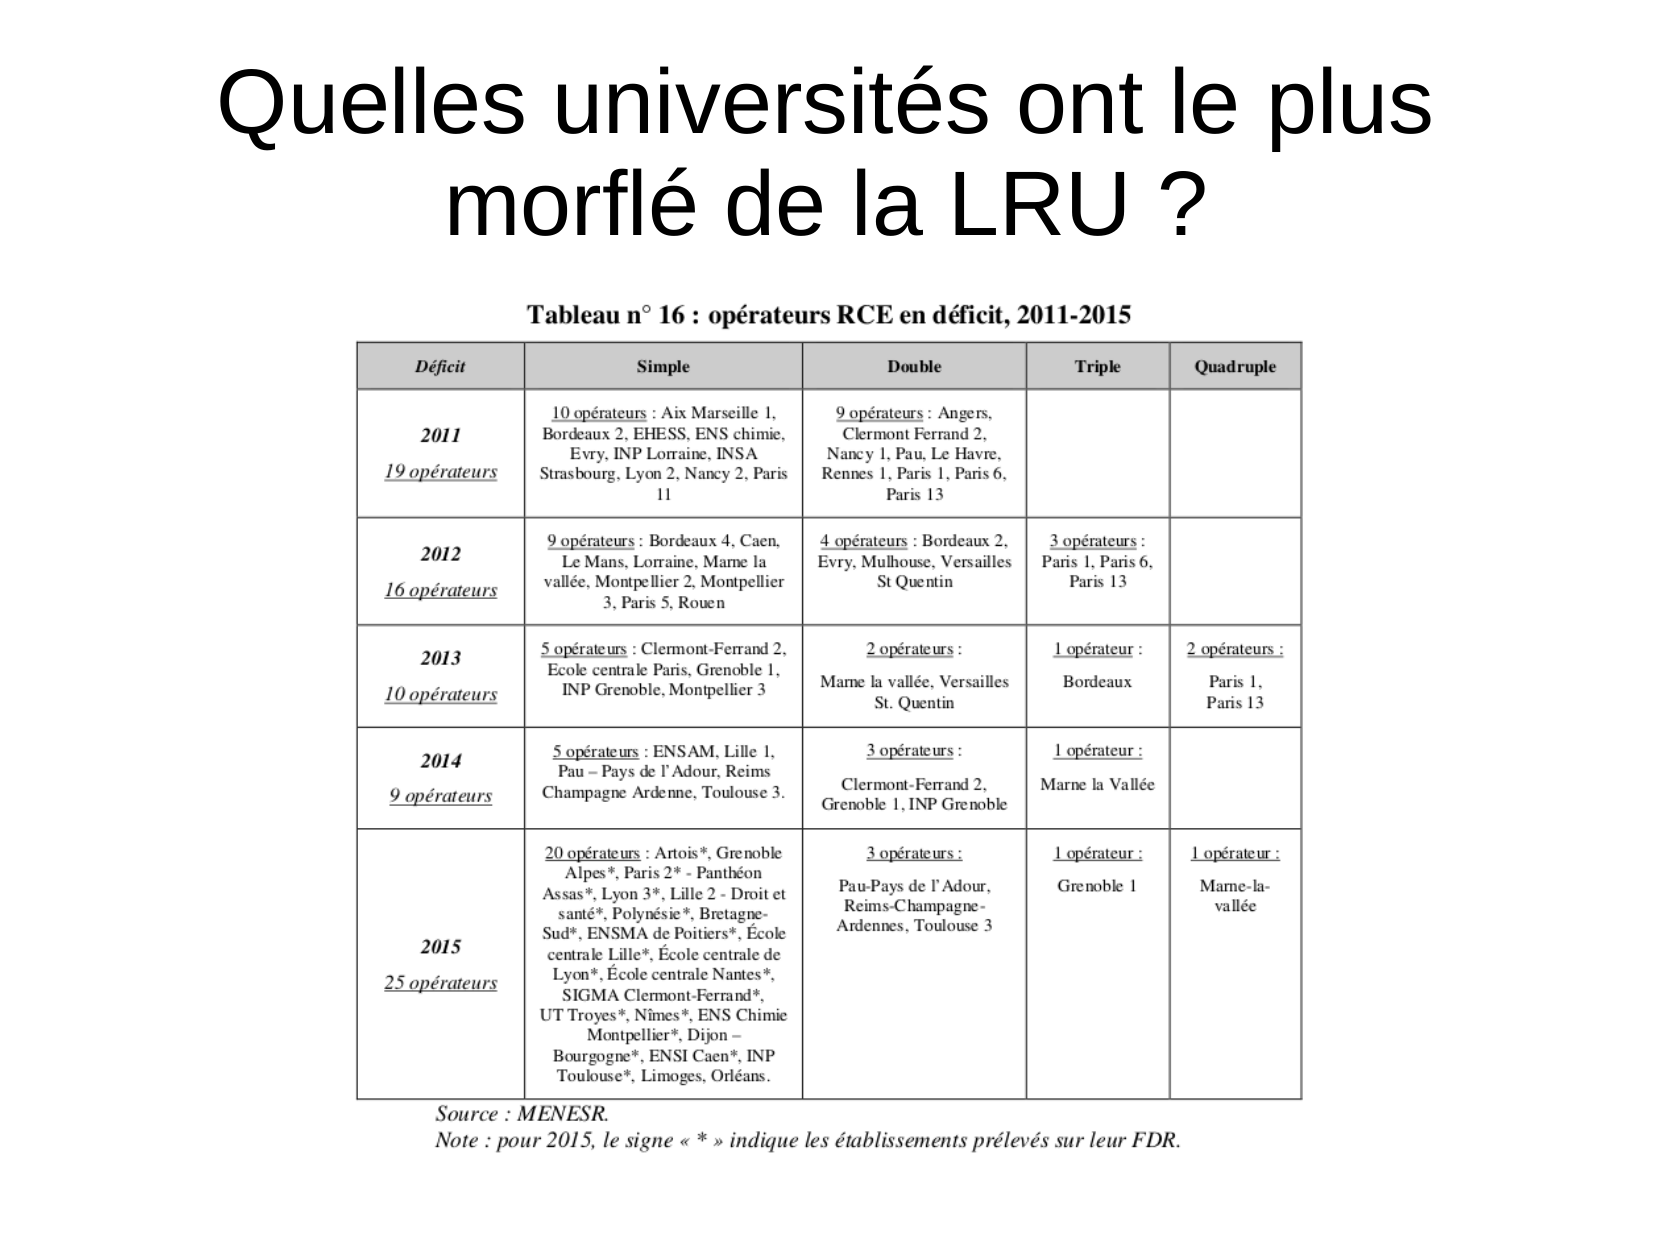

# Quelles universités ont le plus morflé de la LRU ?